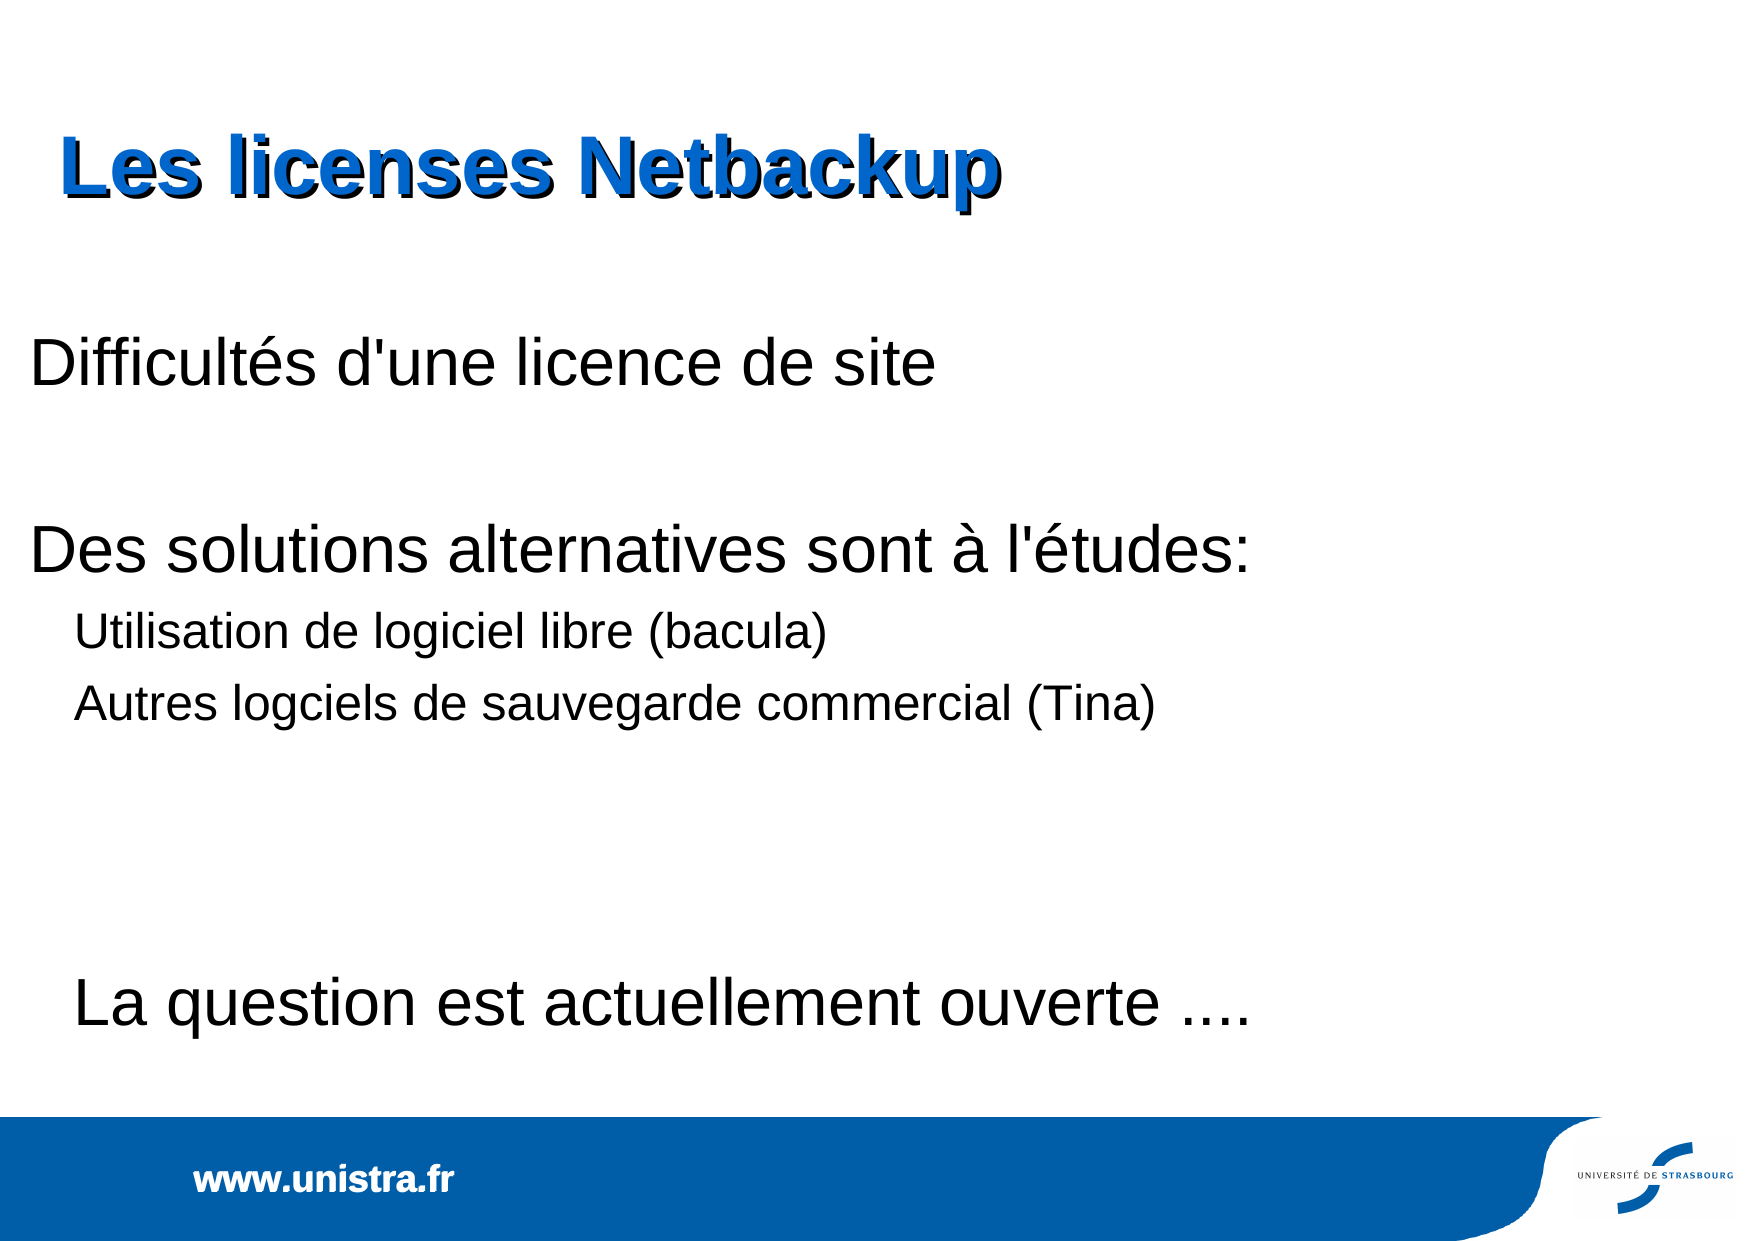

# Les licenses Netbackup
Difficultés d'une licence de site
Des solutions alternatives sont à l'études:
Utilisation de logiciel libre (bacula)
Autres logciels de sauvegarde commercial (Tina)
La question est actuellement ouverte ....